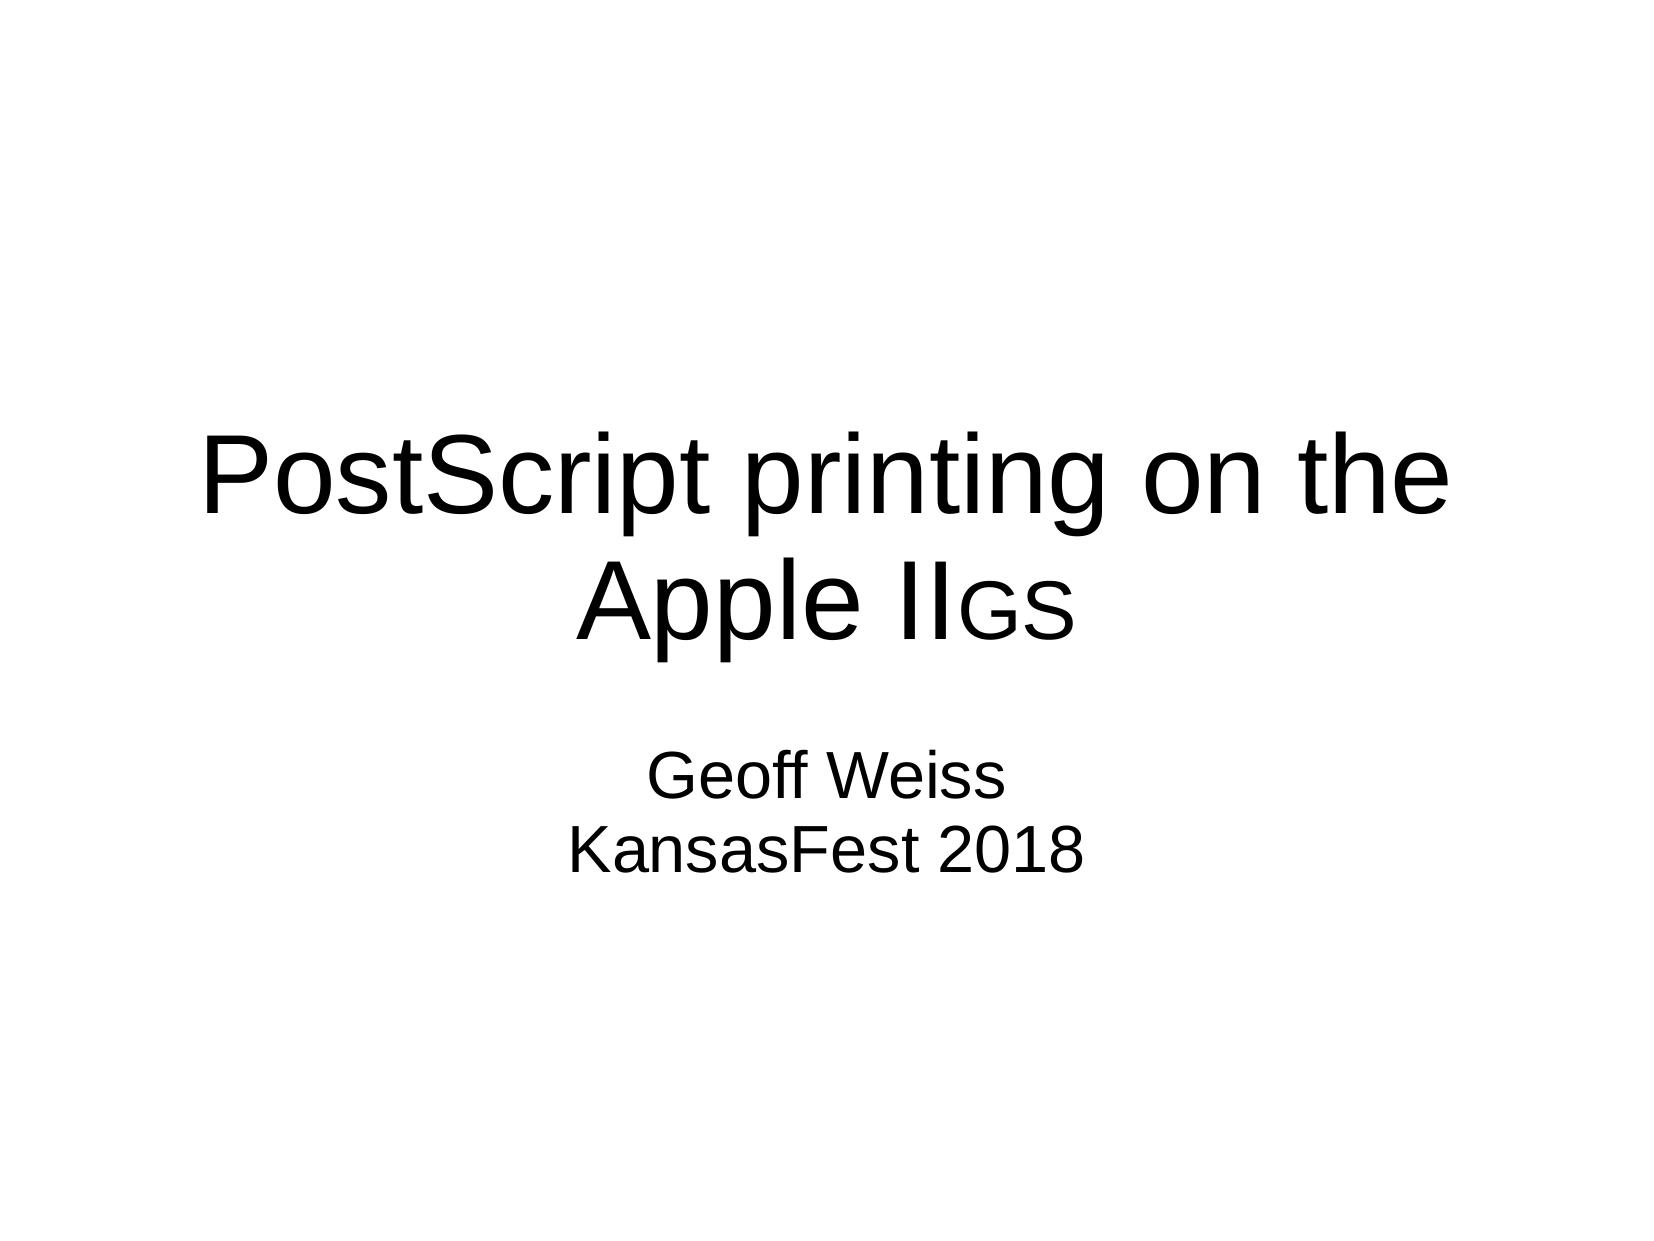

#
PostScript printing on the Apple IIGS
Geoff Weiss
KansasFest 2018